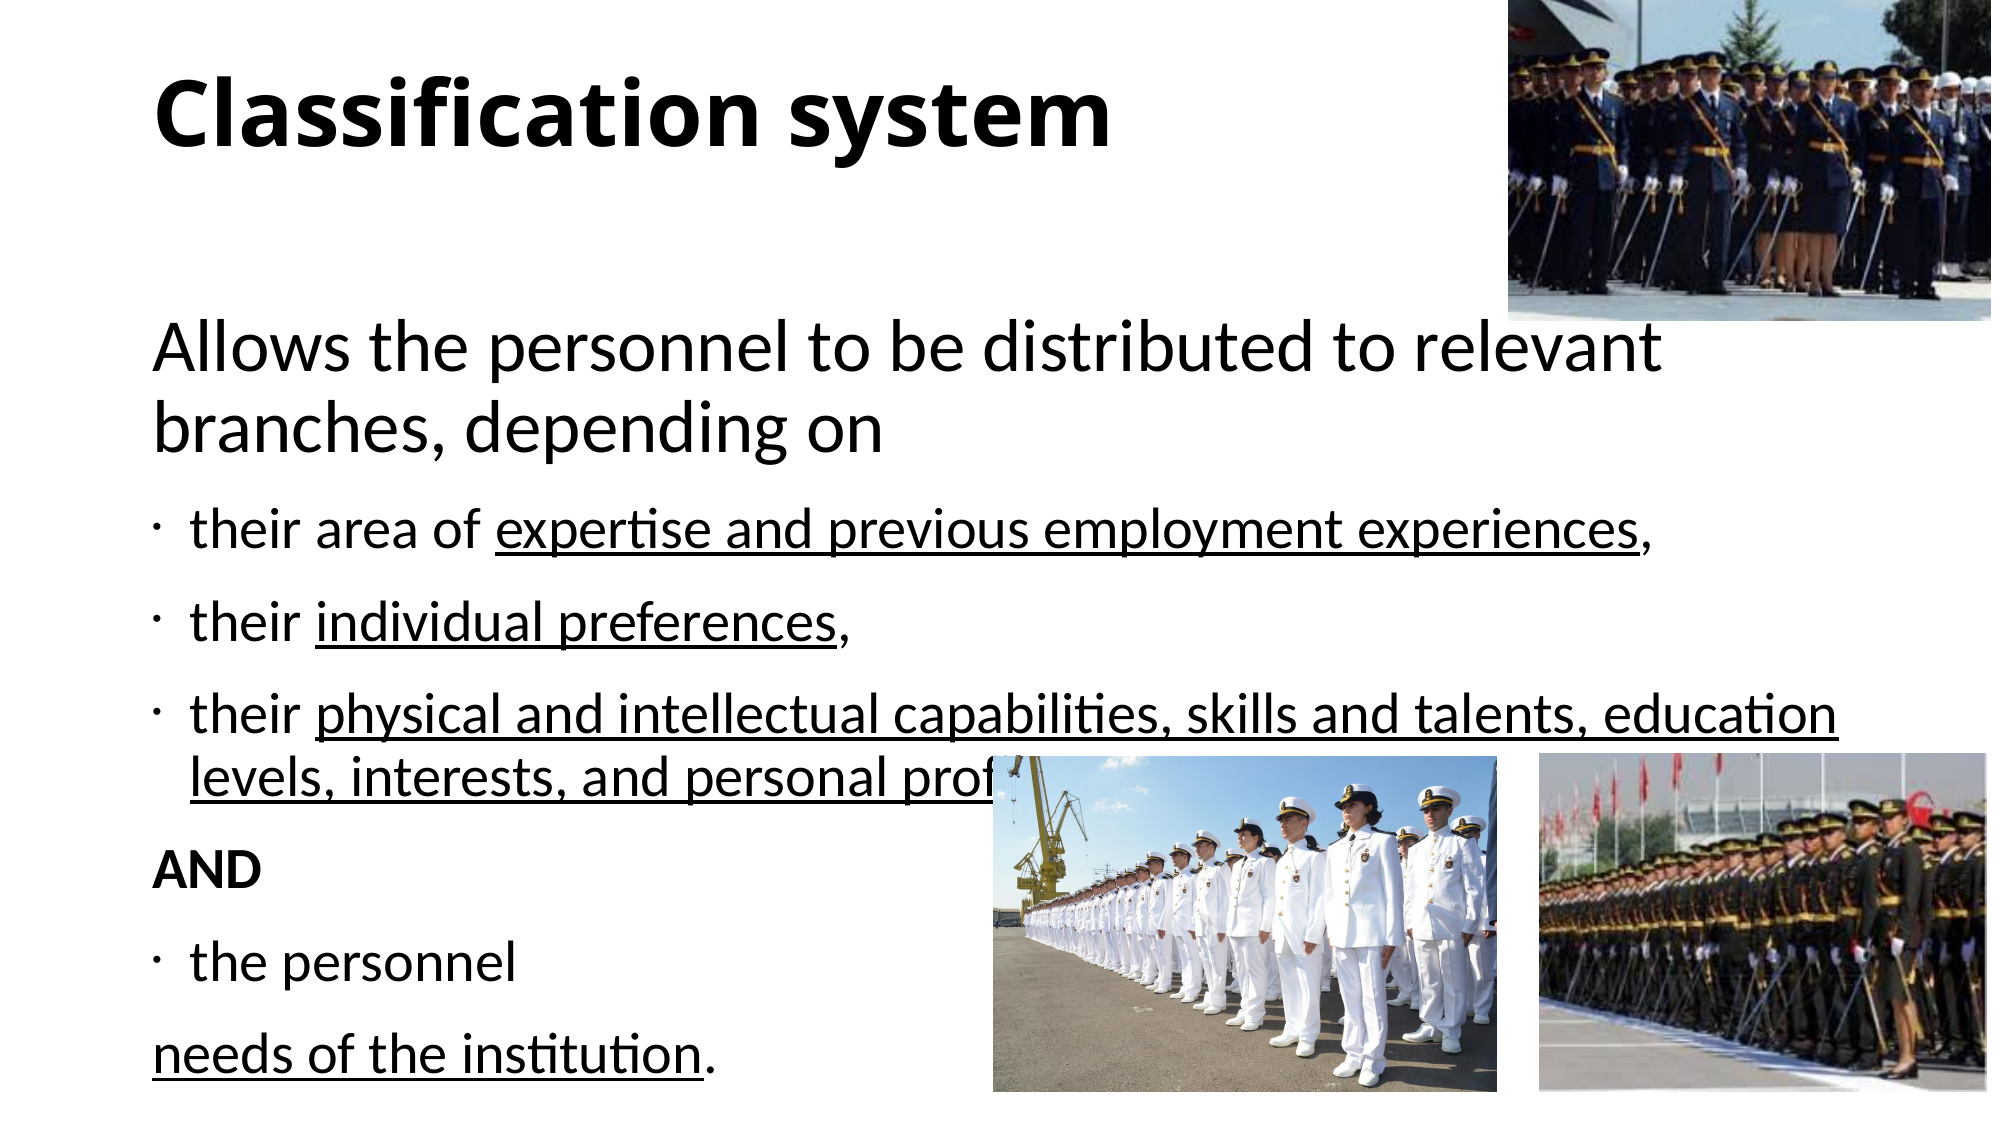

# Classification system
Allows the personnel to be distributed to relevant branches, depending on
their area of expertise and previous employment experiences,
their individual preferences,
their physical and intellectual capabilities, skills and talents, education levels, interests, and personal profiles,
AND
the personnel
needs of the institution.